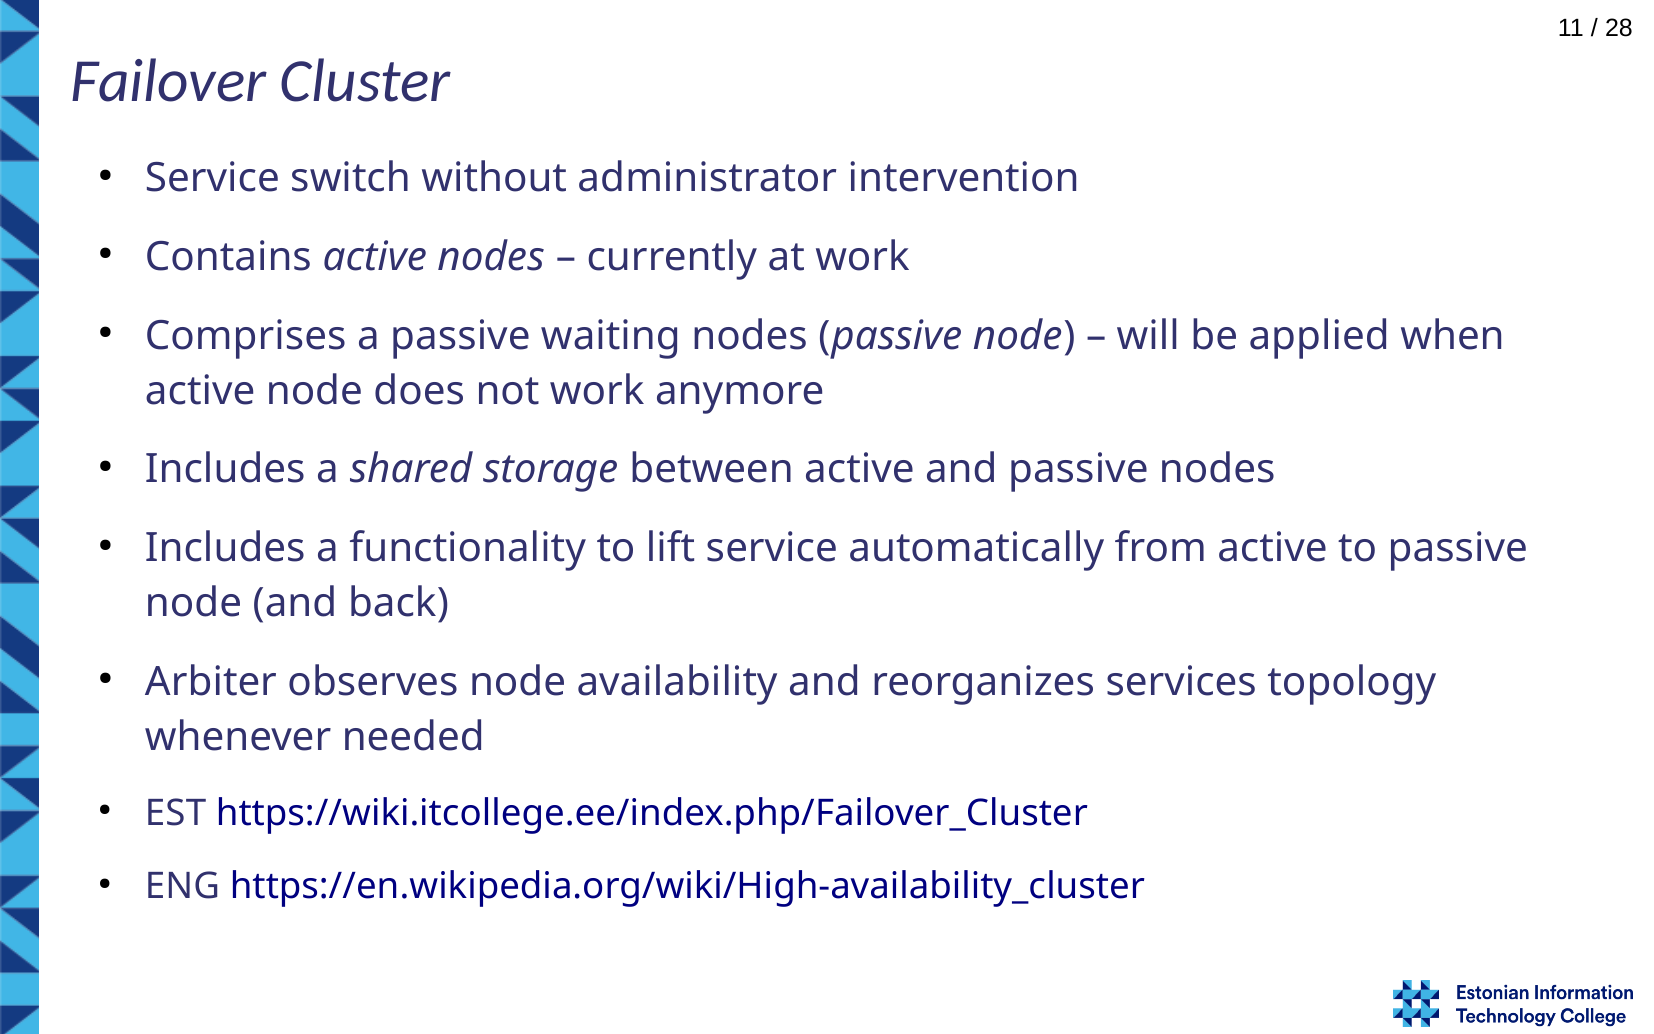

# Failover Cluster
Service switch without administrator intervention
Contains active nodes – currently at work
Comprises a passive waiting nodes (passive node) – will be applied when active node does not work anymore
Includes a shared storage between active and passive nodes
Includes a functionality to lift service automatically from active to passive node (and back)
Arbiter observes node availability and reorganizes services topology whenever needed
EST https://wiki.itcollege.ee/index.php/Failover_Cluster
ENG https://en.wikipedia.org/wiki/High-availability_cluster